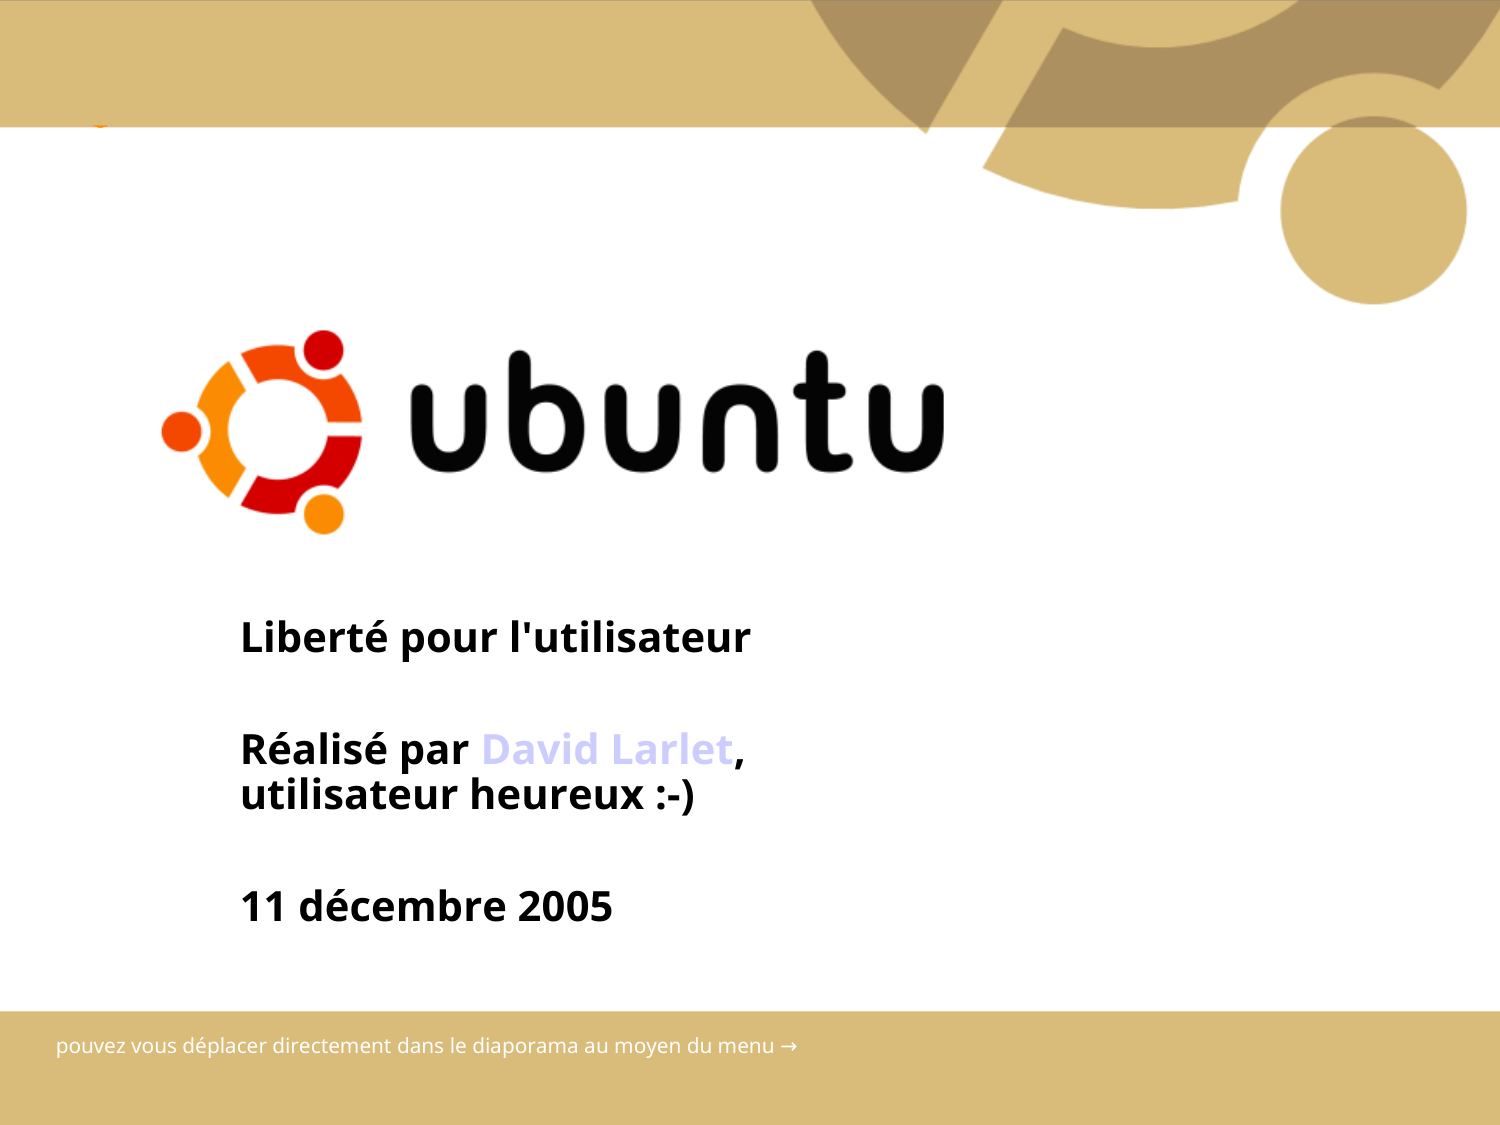

# Liberté pour l'utilisateur
Réalisé par David Larlet,
utilisateur heureux :-)
11 décembre 2005
pouvez vous déplacer directement dans le diaporama au moyen du menu →